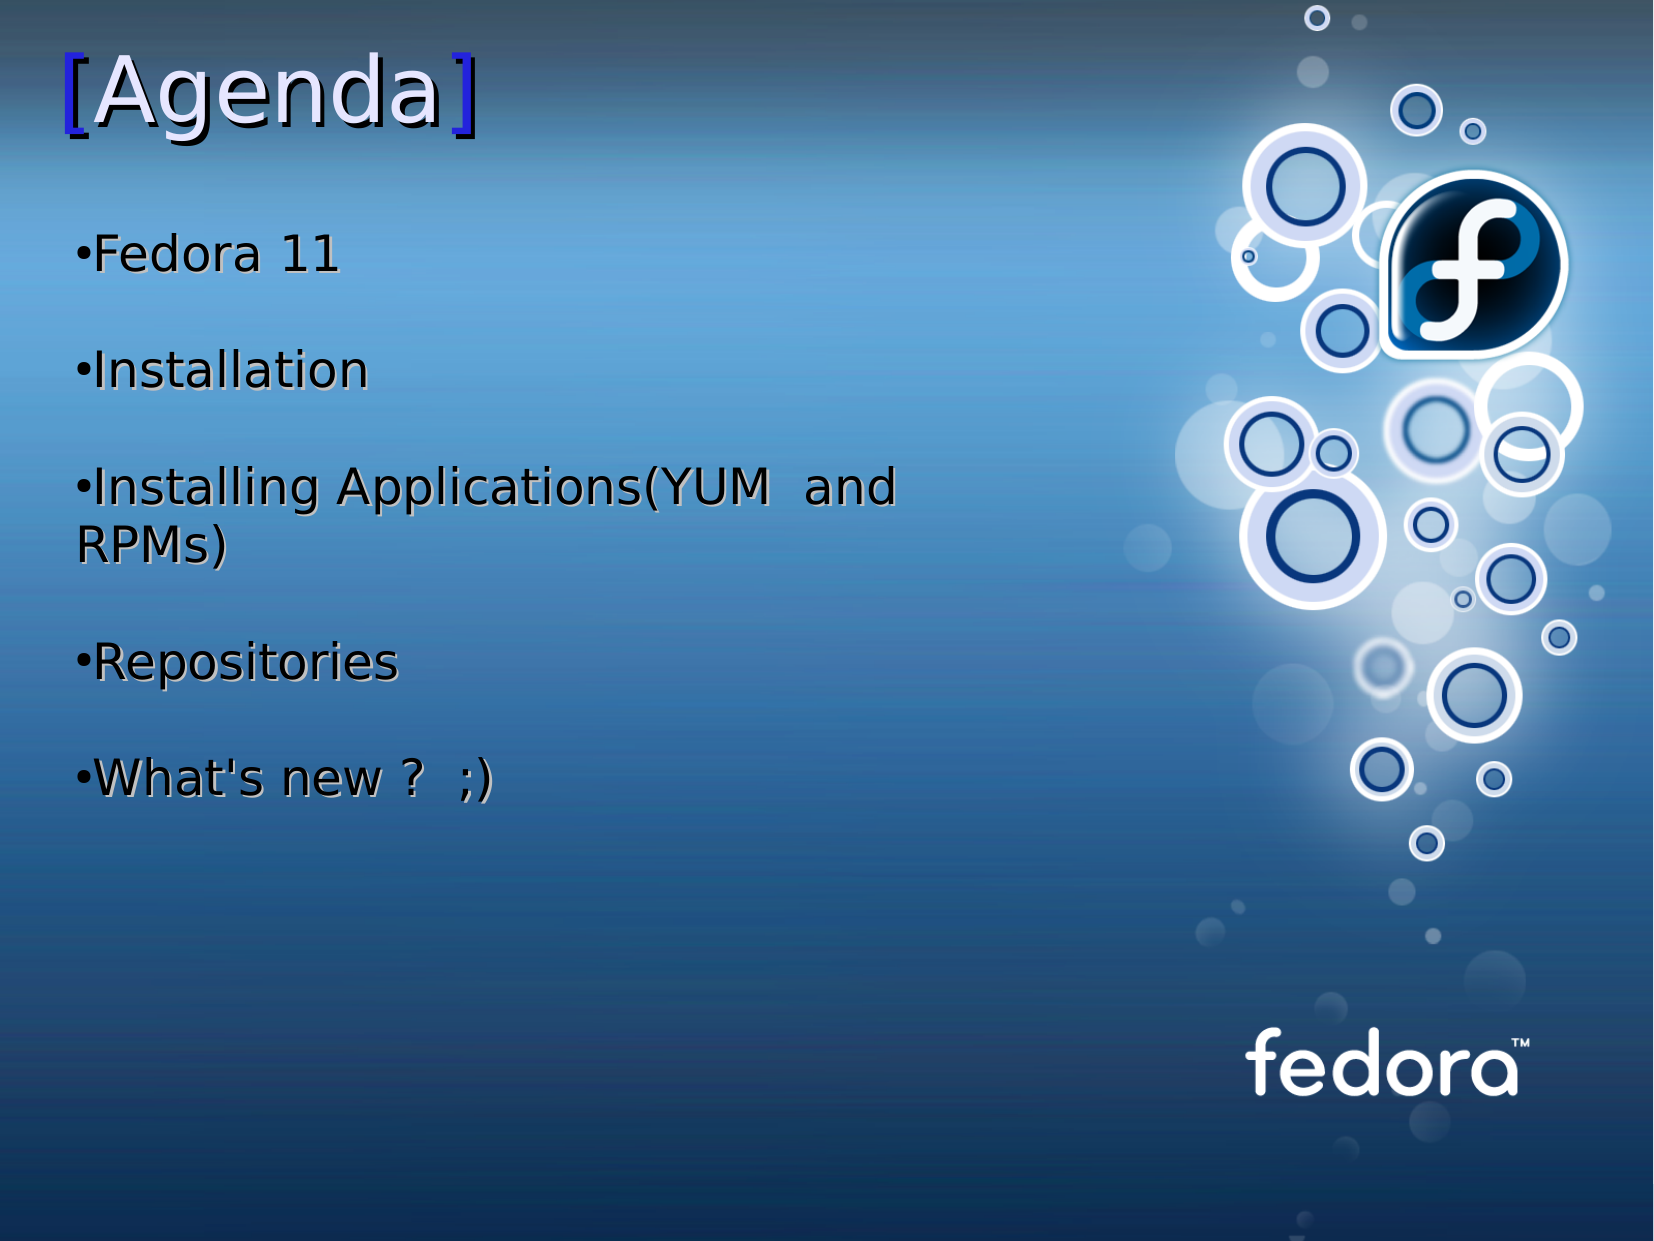

[Agenda]
Fedora 11
Installation
Installing Applications(YUM and RPMs)
Repositories
What's new ? ;)